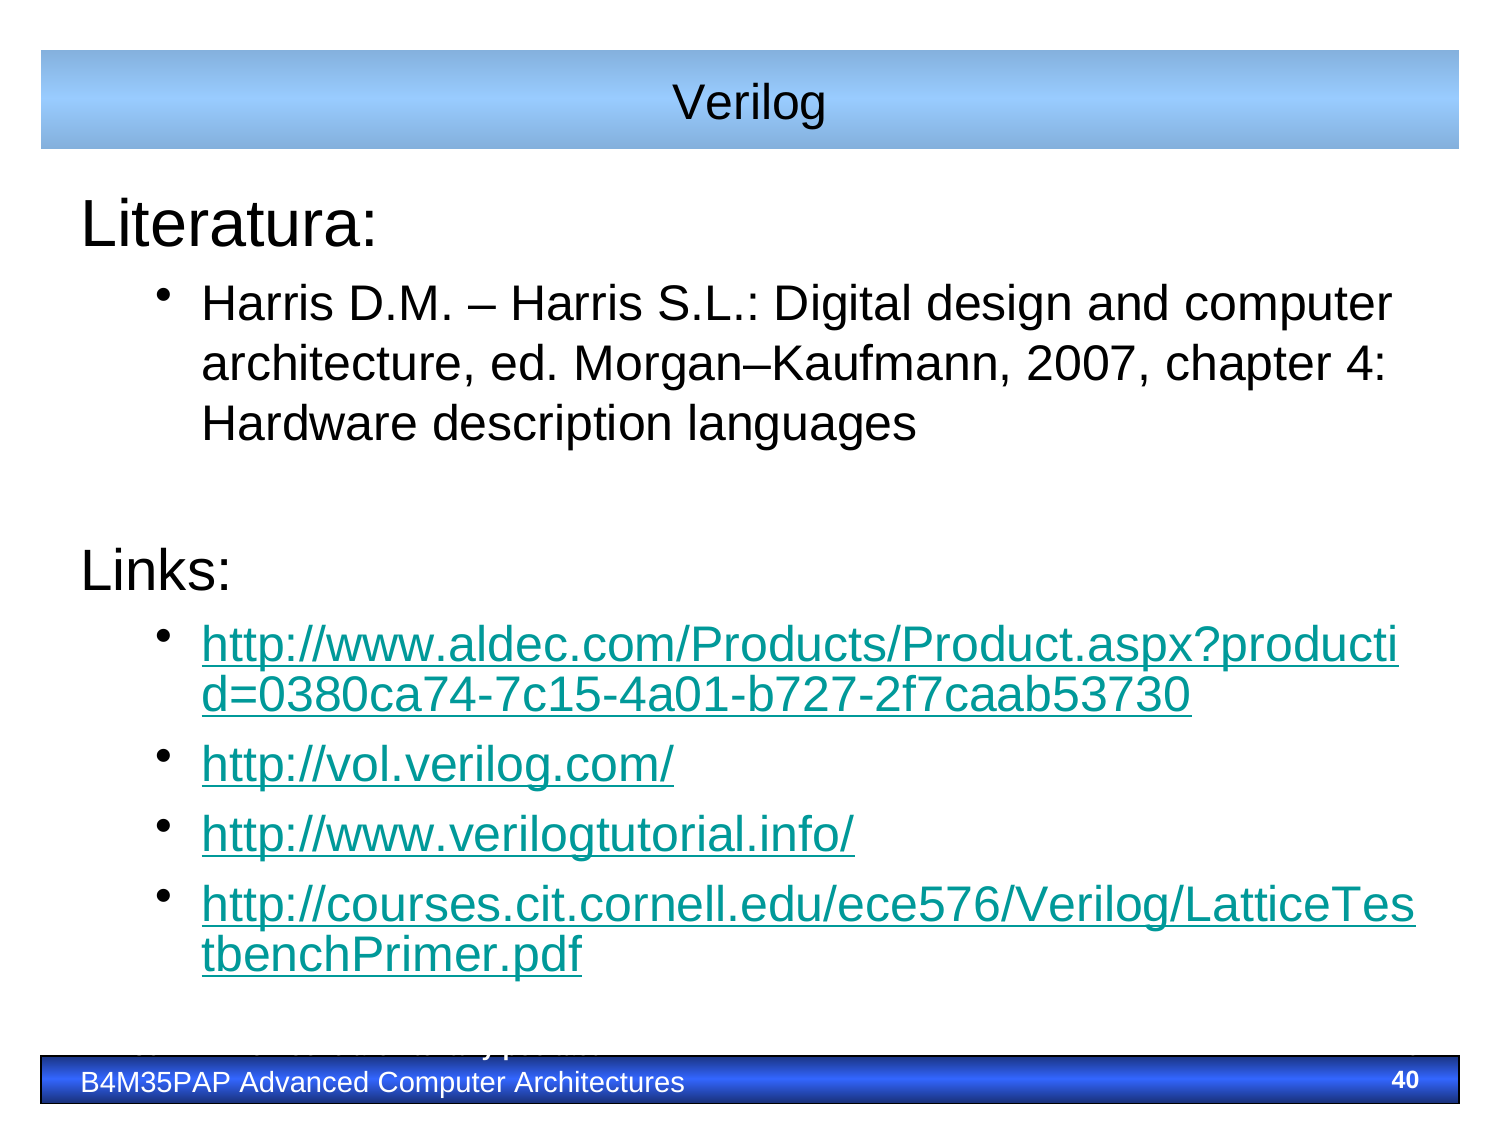

# Verilog
Literatura:
Harris D.M. – Harris S.L.: Digital design and computer architecture, ed. Morgan–Kaufmann, 2007, chapter 4: Hardware description languages
Links:
http://www.aldec.com/Products/Product.aspx?productid=0380ca74-7c15-4a01-b727-2f7caab53730
http://vol.verilog.com/
http://www.verilogtutorial.info/
http://courses.cit.cornell.edu/ece576/Verilog/LatticeTestbenchPrimer.pdf
A4M36PAP Pokročilé architektury počítačů